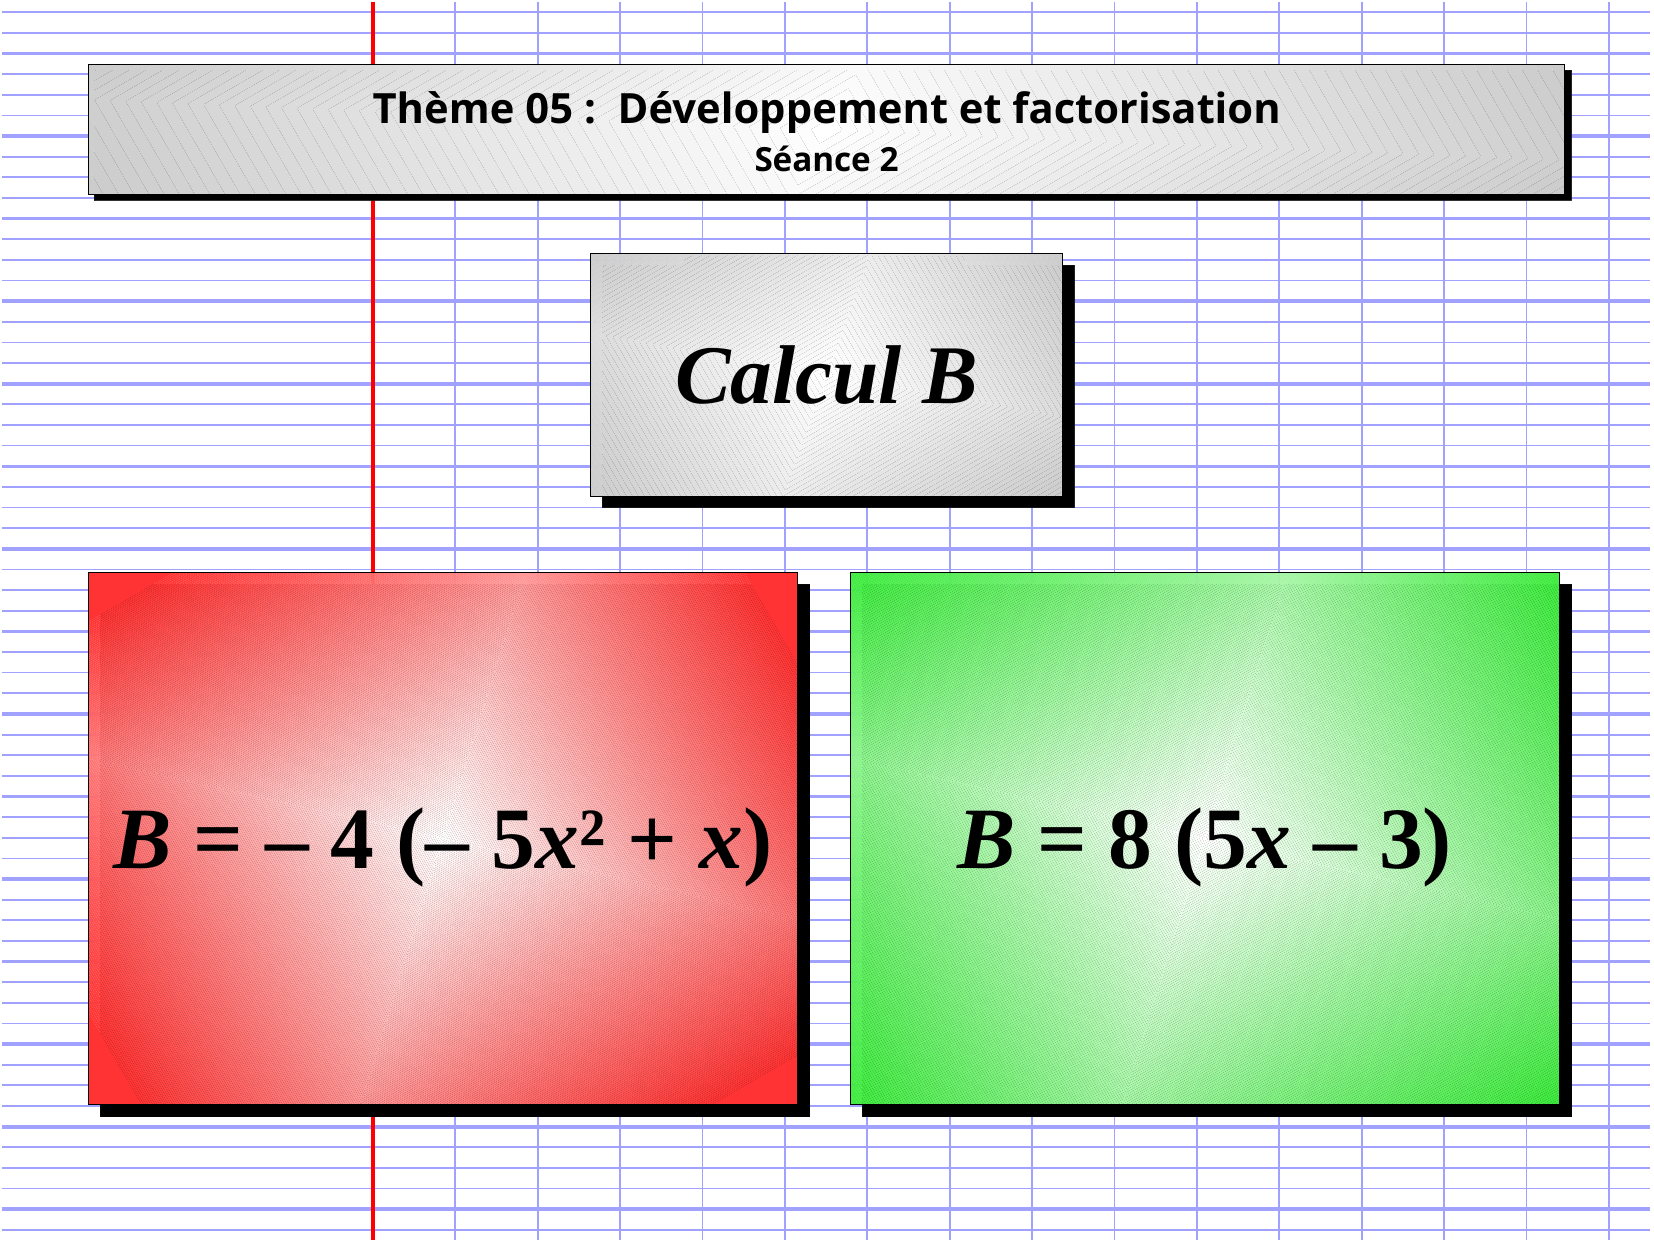

Thème 05 : Développement et factorisation
Séance 2
Calcul B
10
11
12
13
14
15
9
0
1
2
3
4
5
6
7
8
B = – 4 (– 5x² + x)
B = 8 (5x – 3)